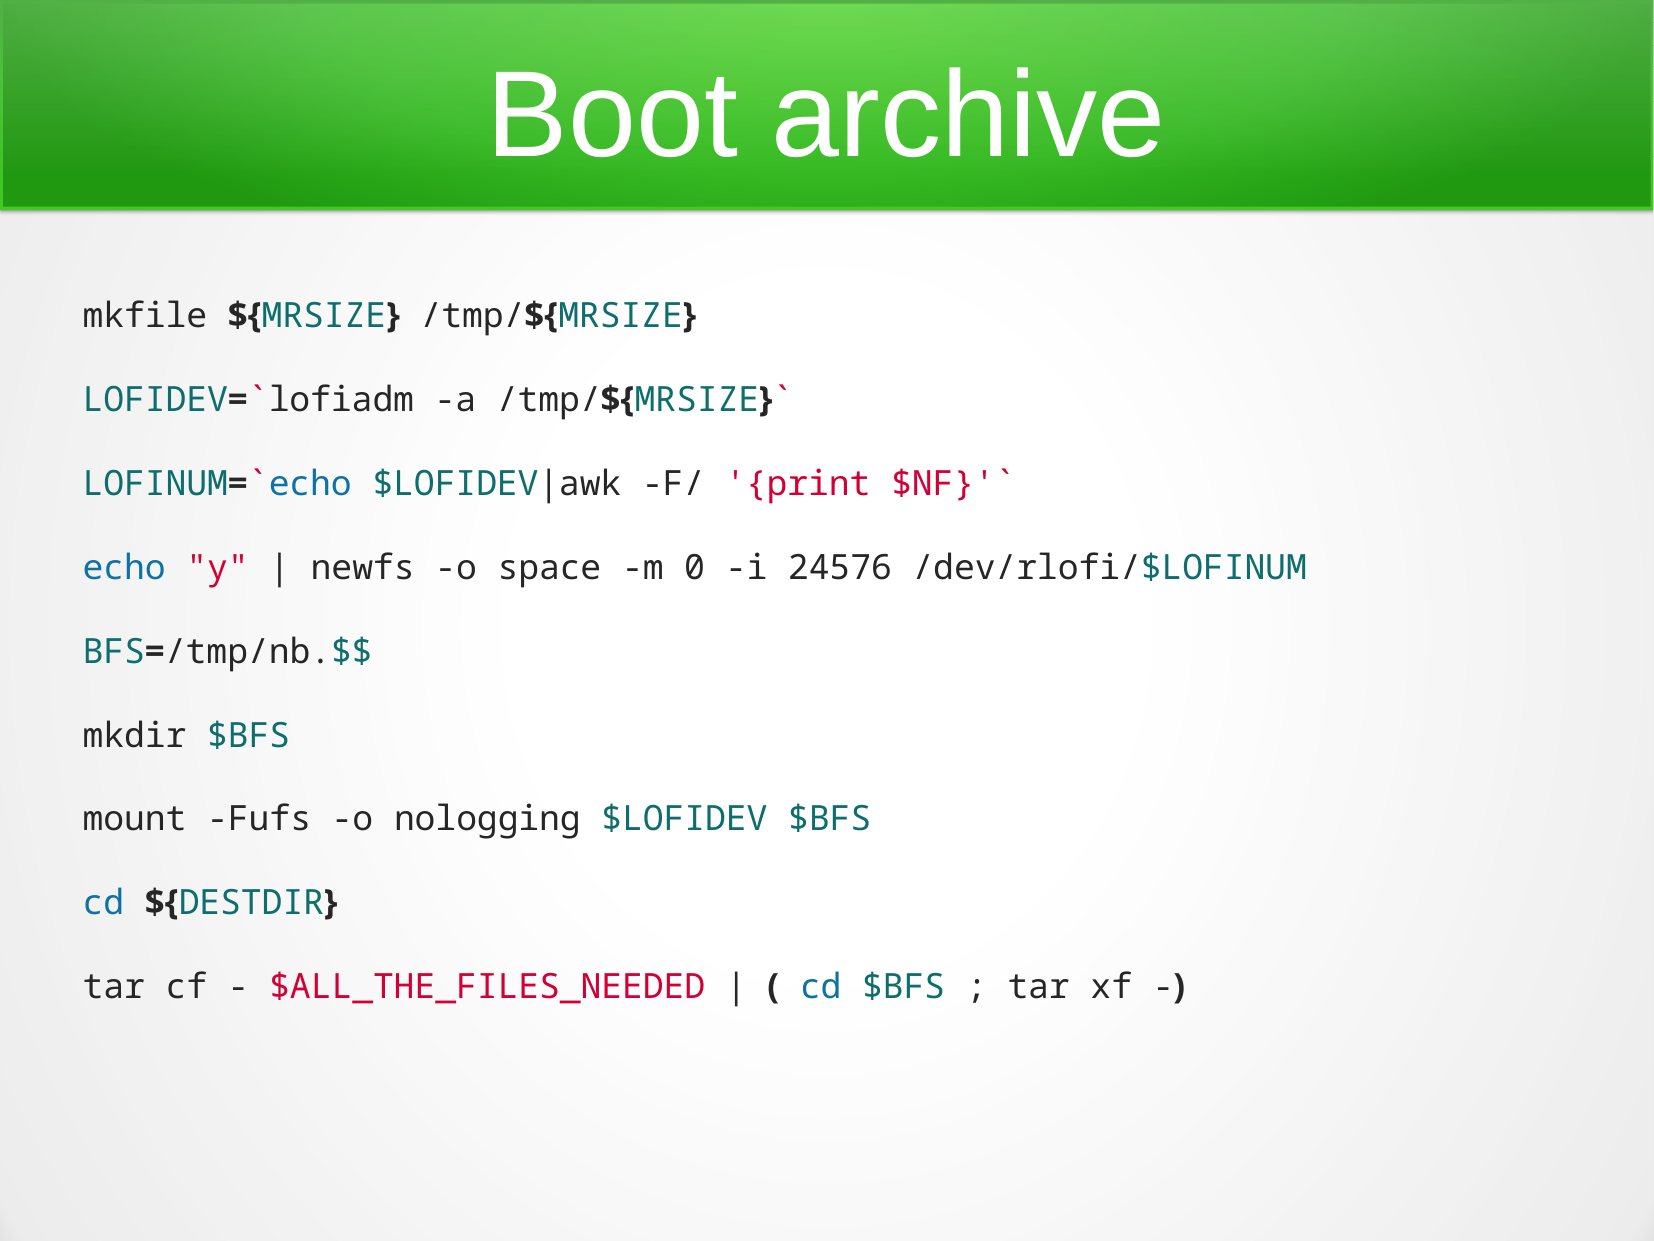

# Boot archive
mkfile ${MRSIZE} /tmp/${MRSIZE}
LOFIDEV=`lofiadm -a /tmp/${MRSIZE}`
LOFINUM=`echo $LOFIDEV|awk -F/ '{print $NF}'`
echo "y" | newfs -o space -m 0 -i 24576 /dev/rlofi/$LOFINUM
BFS=/tmp/nb.$$
mkdir $BFS
mount -Fufs -o nologging $LOFIDEV $BFS
cd ${DESTDIR}
tar cf - $ALL_THE_FILES_NEEDED | ( cd $BFS ; tar xf -)